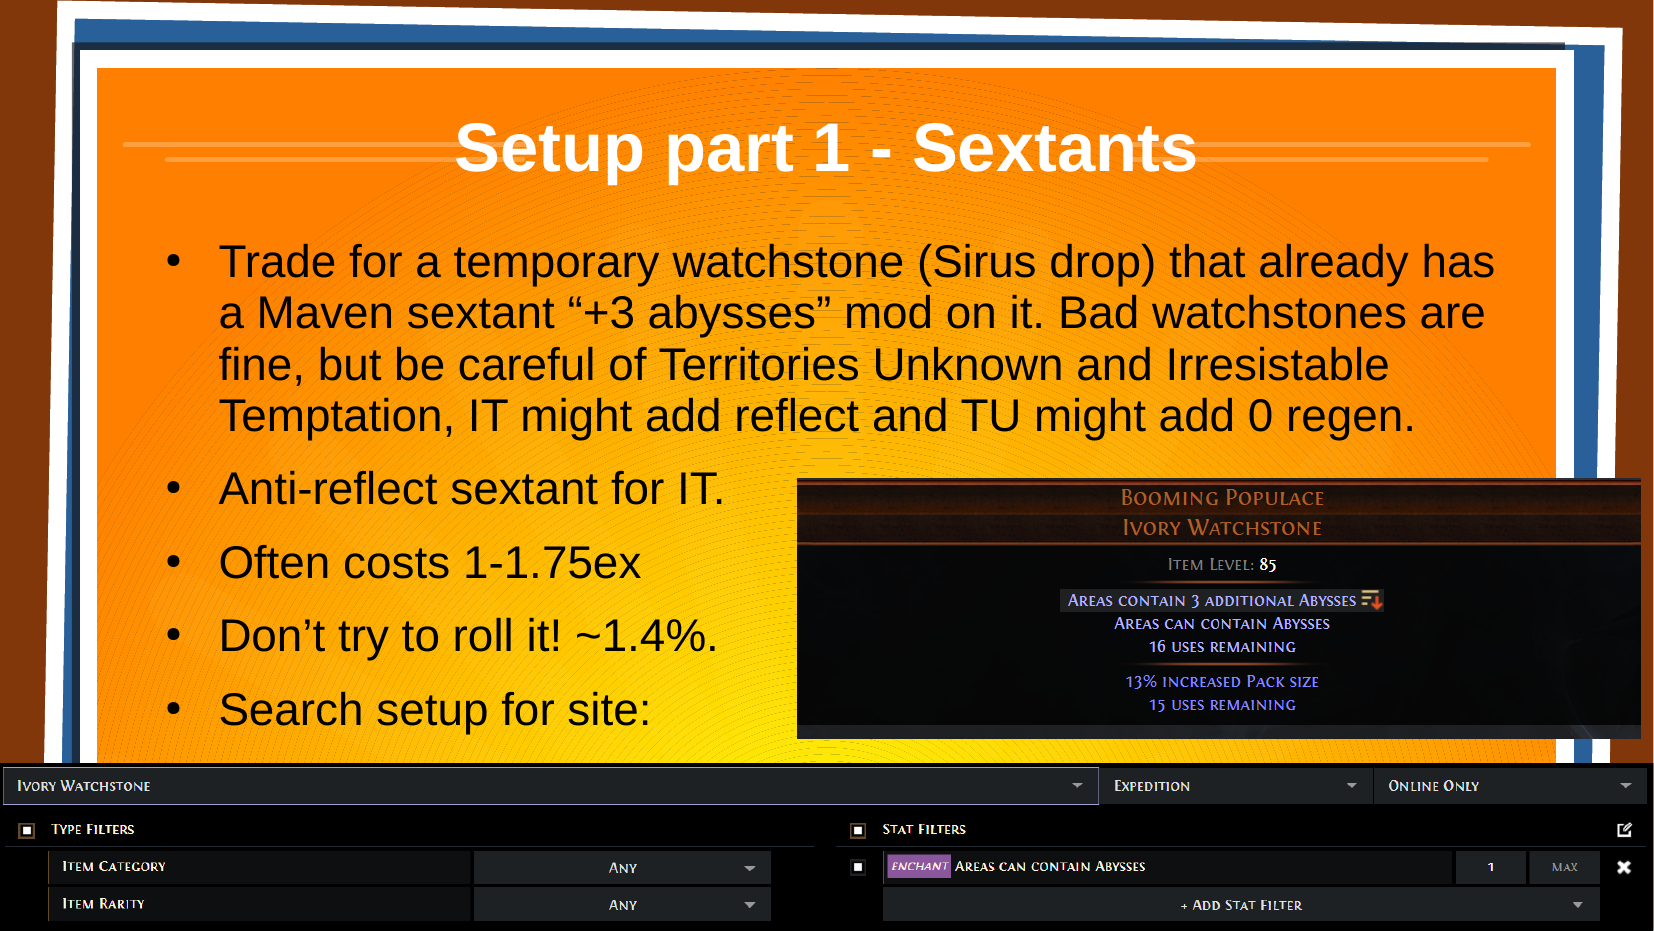

# Setup part 1 - Sextants
Trade for a temporary watchstone (Sirus drop) that already has a Maven sextant “+3 abysses” mod on it. Bad watchstones are fine, but be careful of Territories Unknown and Irresistable Temptation, IT might add reflect and TU might add 0 regen.
Anti-reflect sextant for IT.
Often costs 1-1.75ex
Don’t try to roll it! ~1.4%.
Search setup for site:
8